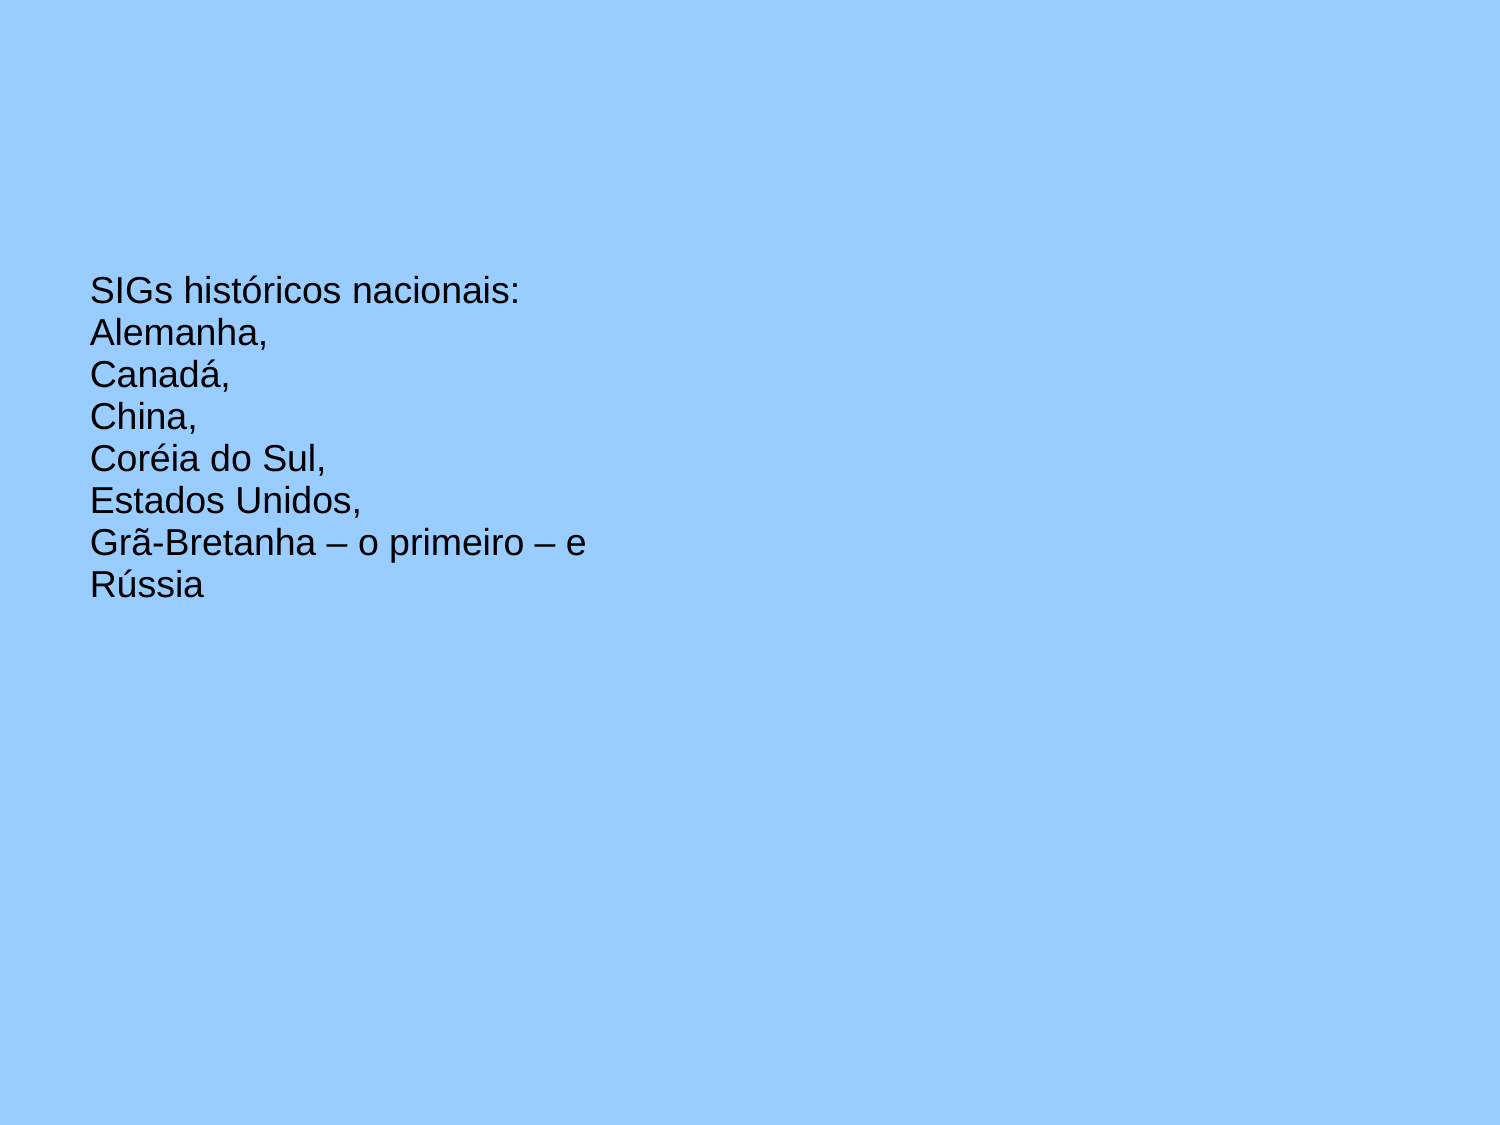

SIGs históricos nacionais:
Alemanha,
Canadá,
China,
Coréia do Sul,
Estados Unidos,
Grã-Bretanha – o primeiro – e
Rússia